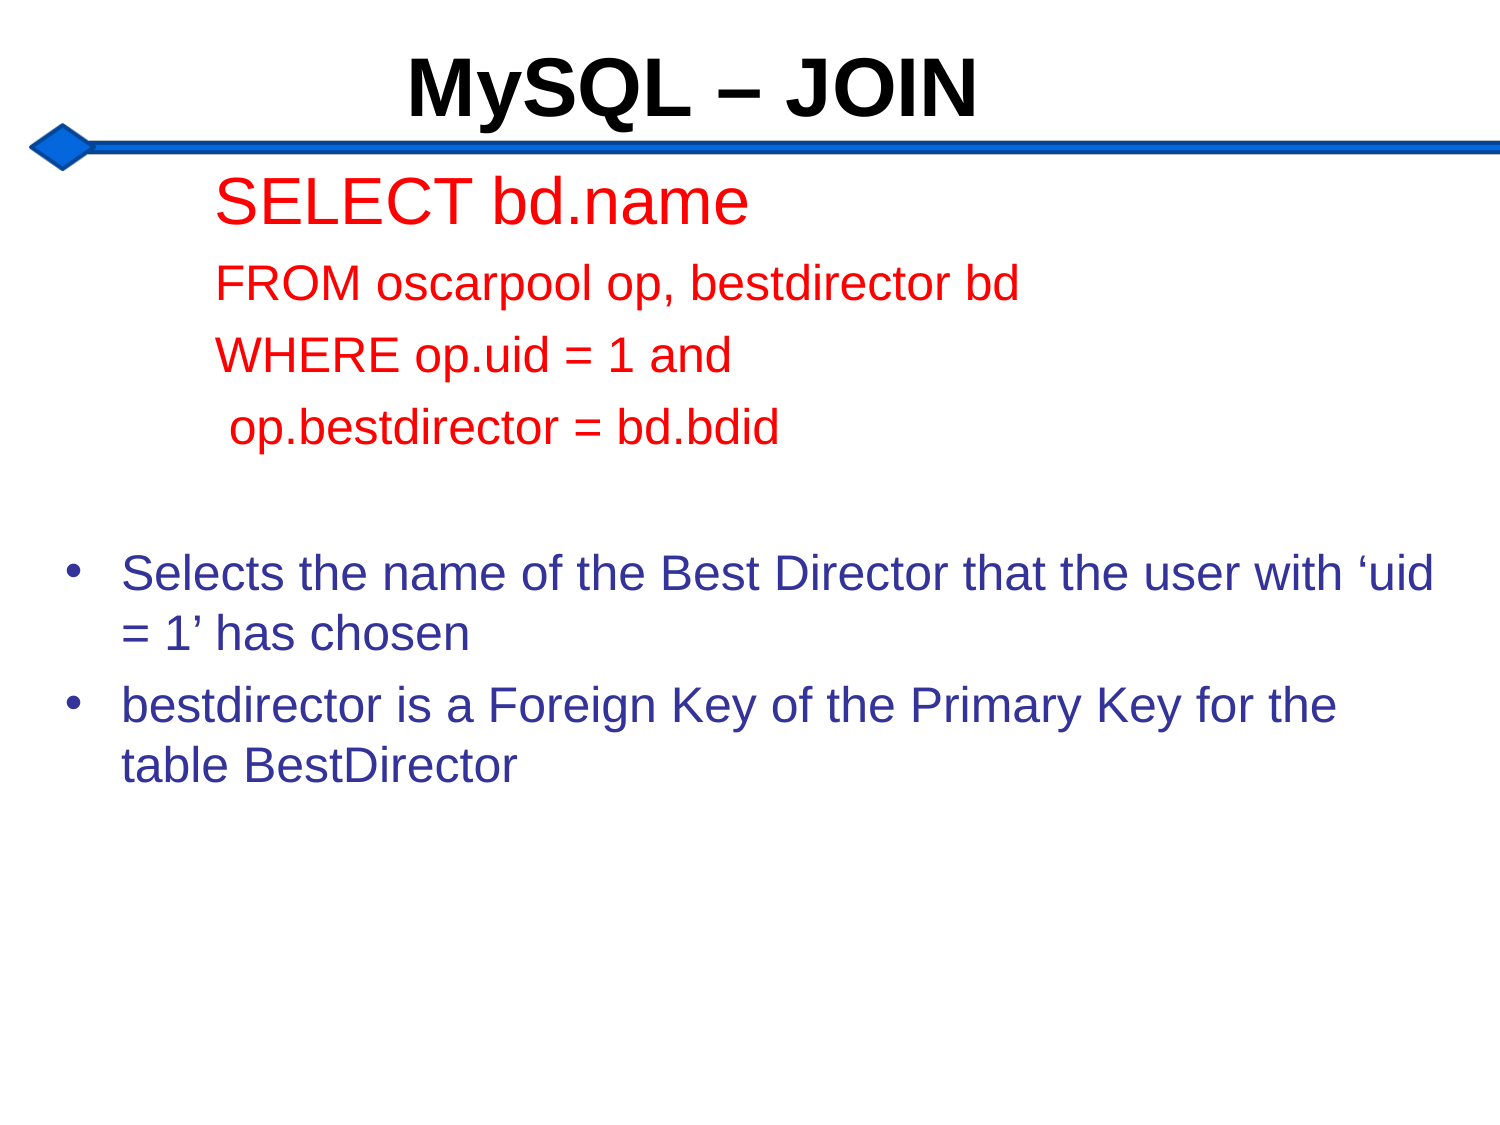

MySQL – JOIN
# SELECT bd.name
FROM oscarpool op, bestdirector bd
WHERE op.uid = 1 and
 op.bestdirector = bd.bdid
Selects the name of the Best Director that the user with ‘uid = 1’ has chosen
bestdirector is a Foreign Key of the Primary Key for the table BestDirector